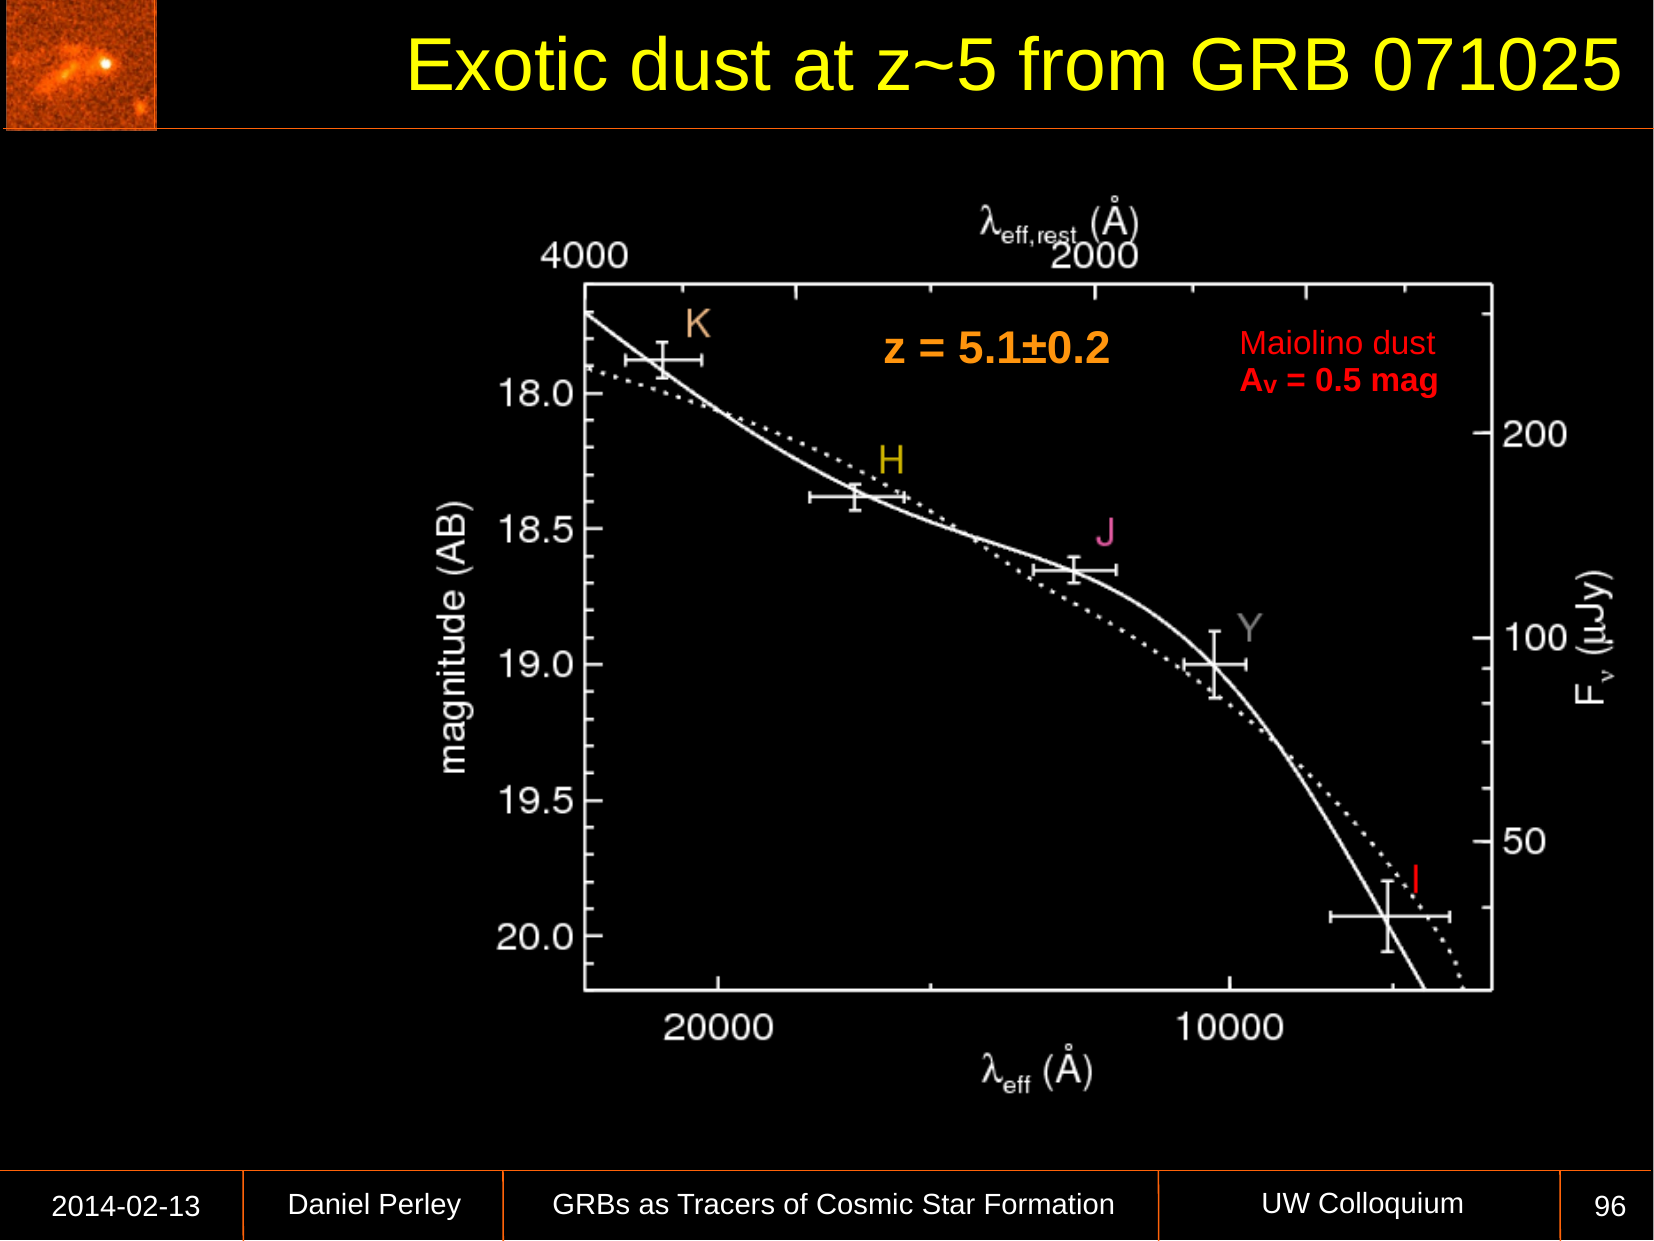

# Exotic dust at z~5 from GRB 071025
z = 5.1±0.2
Maiolino dust
Av = 0.5 mag
2014-02-13
96